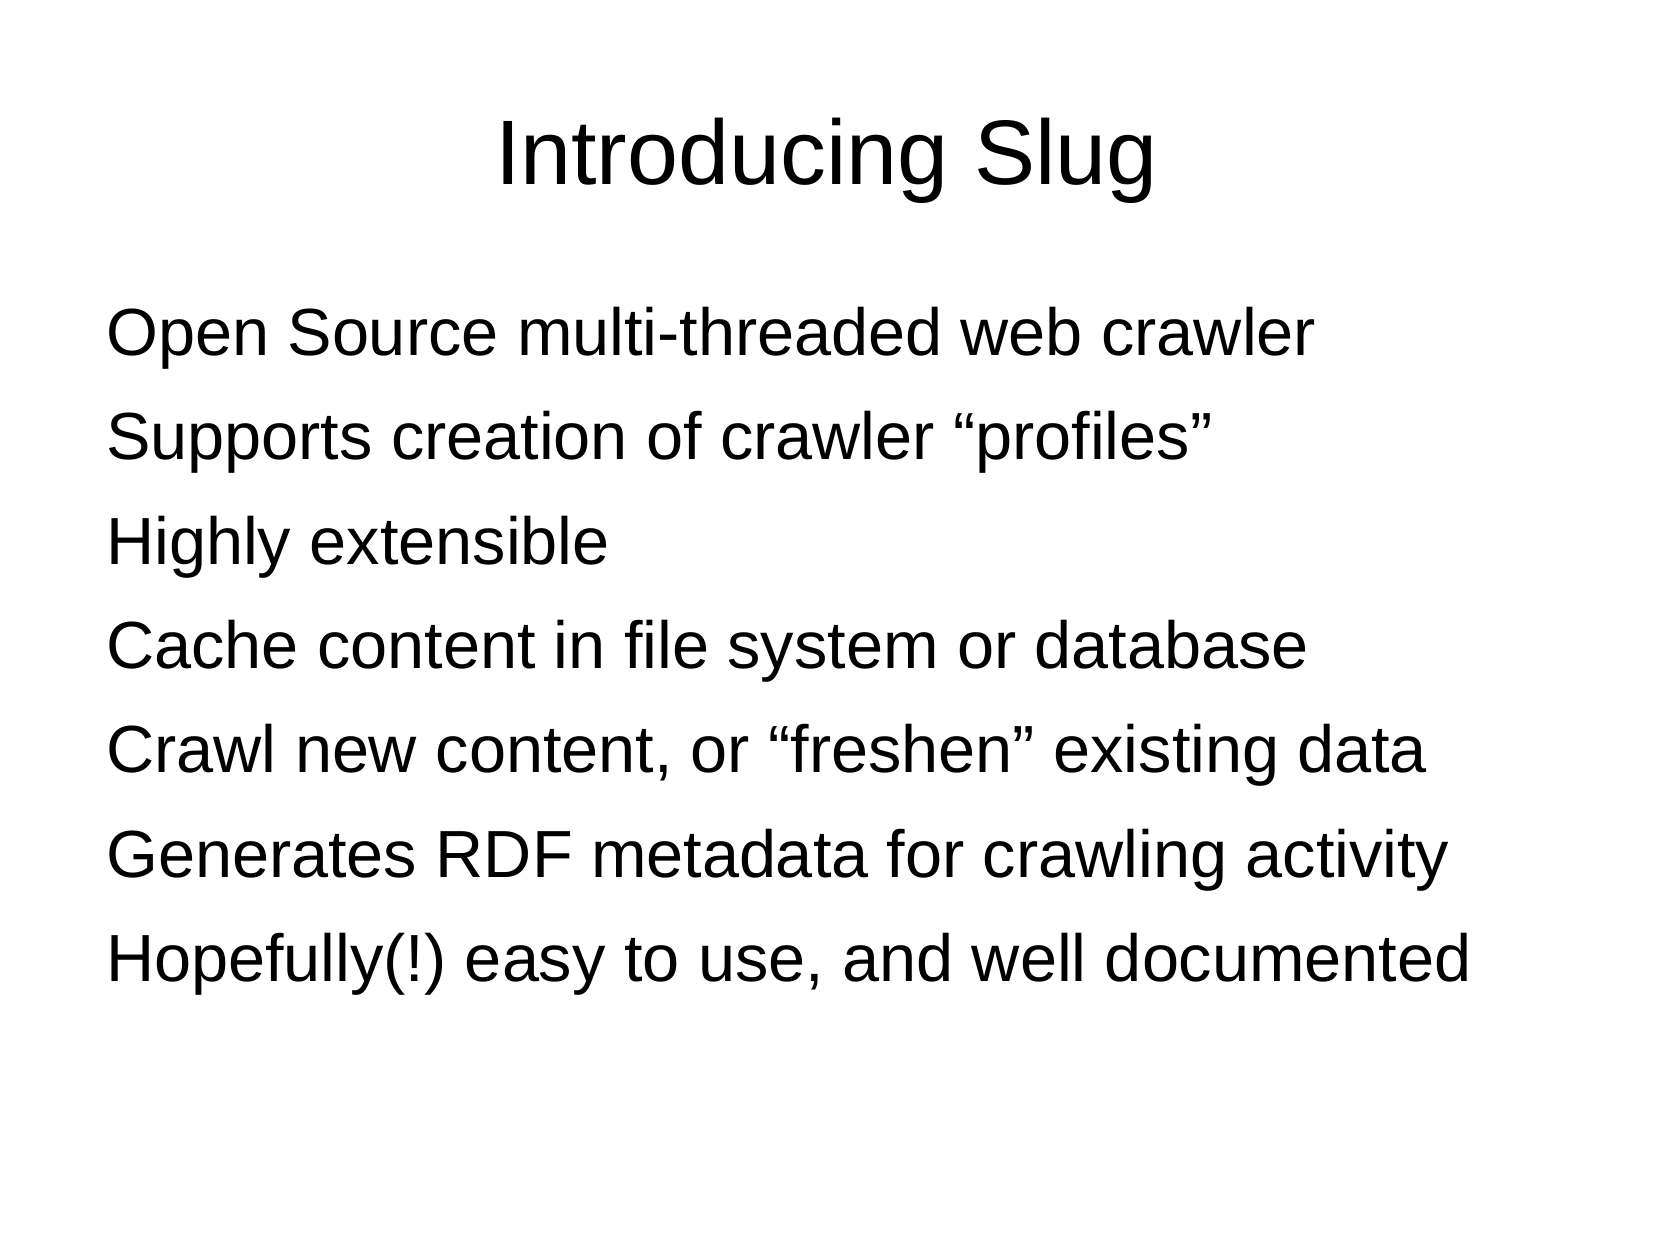

# Introducing Slug
Open Source multi-threaded web crawler
Supports creation of crawler “profiles”
Highly extensible
Cache content in file system or database
Crawl new content, or “freshen” existing data
Generates RDF metadata for crawling activity
Hopefully(!) easy to use, and well documented